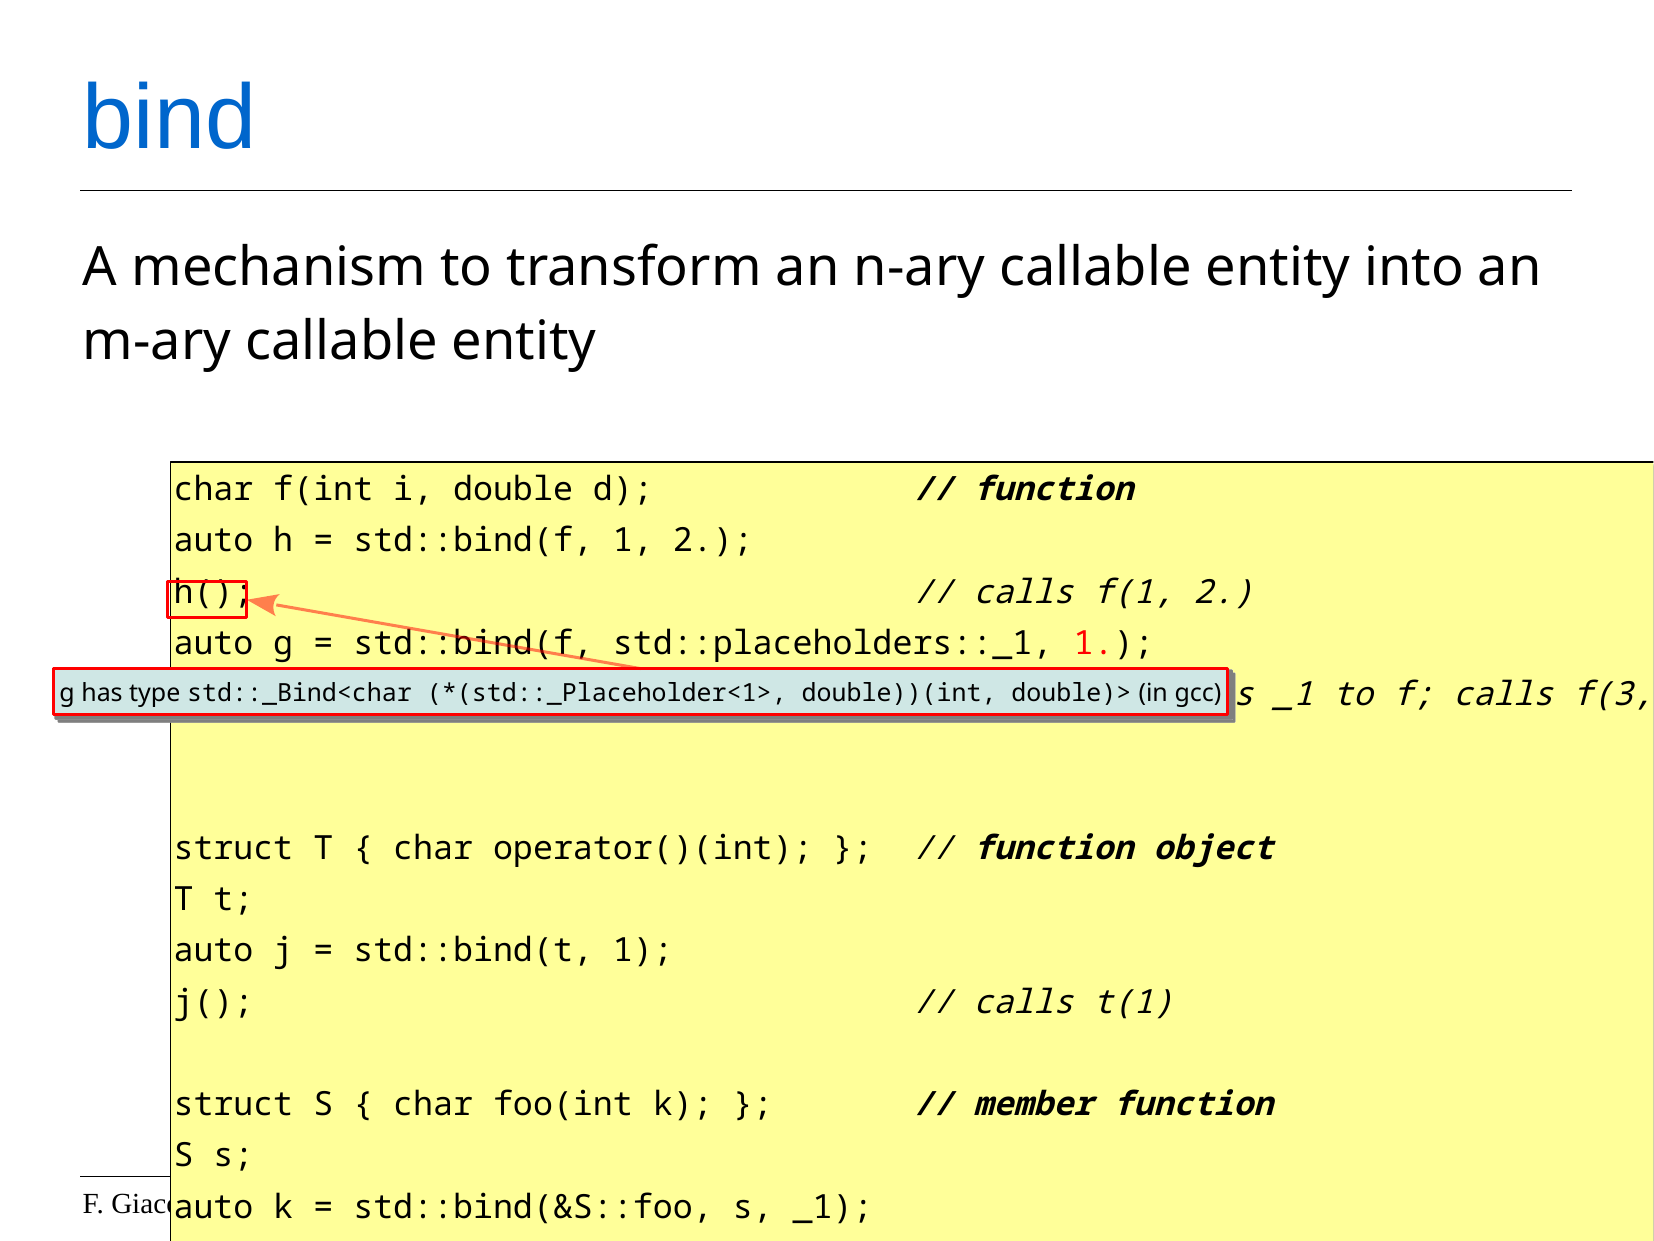

# bind
A mechanism to transform an n-ary callable entity into an m-ary callable entity
char f(int i, double d); // function
auto h = std::bind(f, 1, 2.);
h(); // calls f(1, 2.)
auto g = std::bind(f, std::placeholders::_1, 1.);
g(3); // 3 is passed as _1 to f; calls f(3, 1.)
struct T { char operator()(int); }; // function object
T t;
auto j = std::bind(t, 1);
j(); // calls t(1)
struct S { char foo(int k); }; // member function
S s;
auto k = std::bind(&S::foo, s, _1);
k(1); // calls s.foo(1)
g has type std::_Bind<char (*(std::_Placeholder<1>, double))(int, double)> (in gcc)
F. Giacomini
Efficient C++ Coding
68